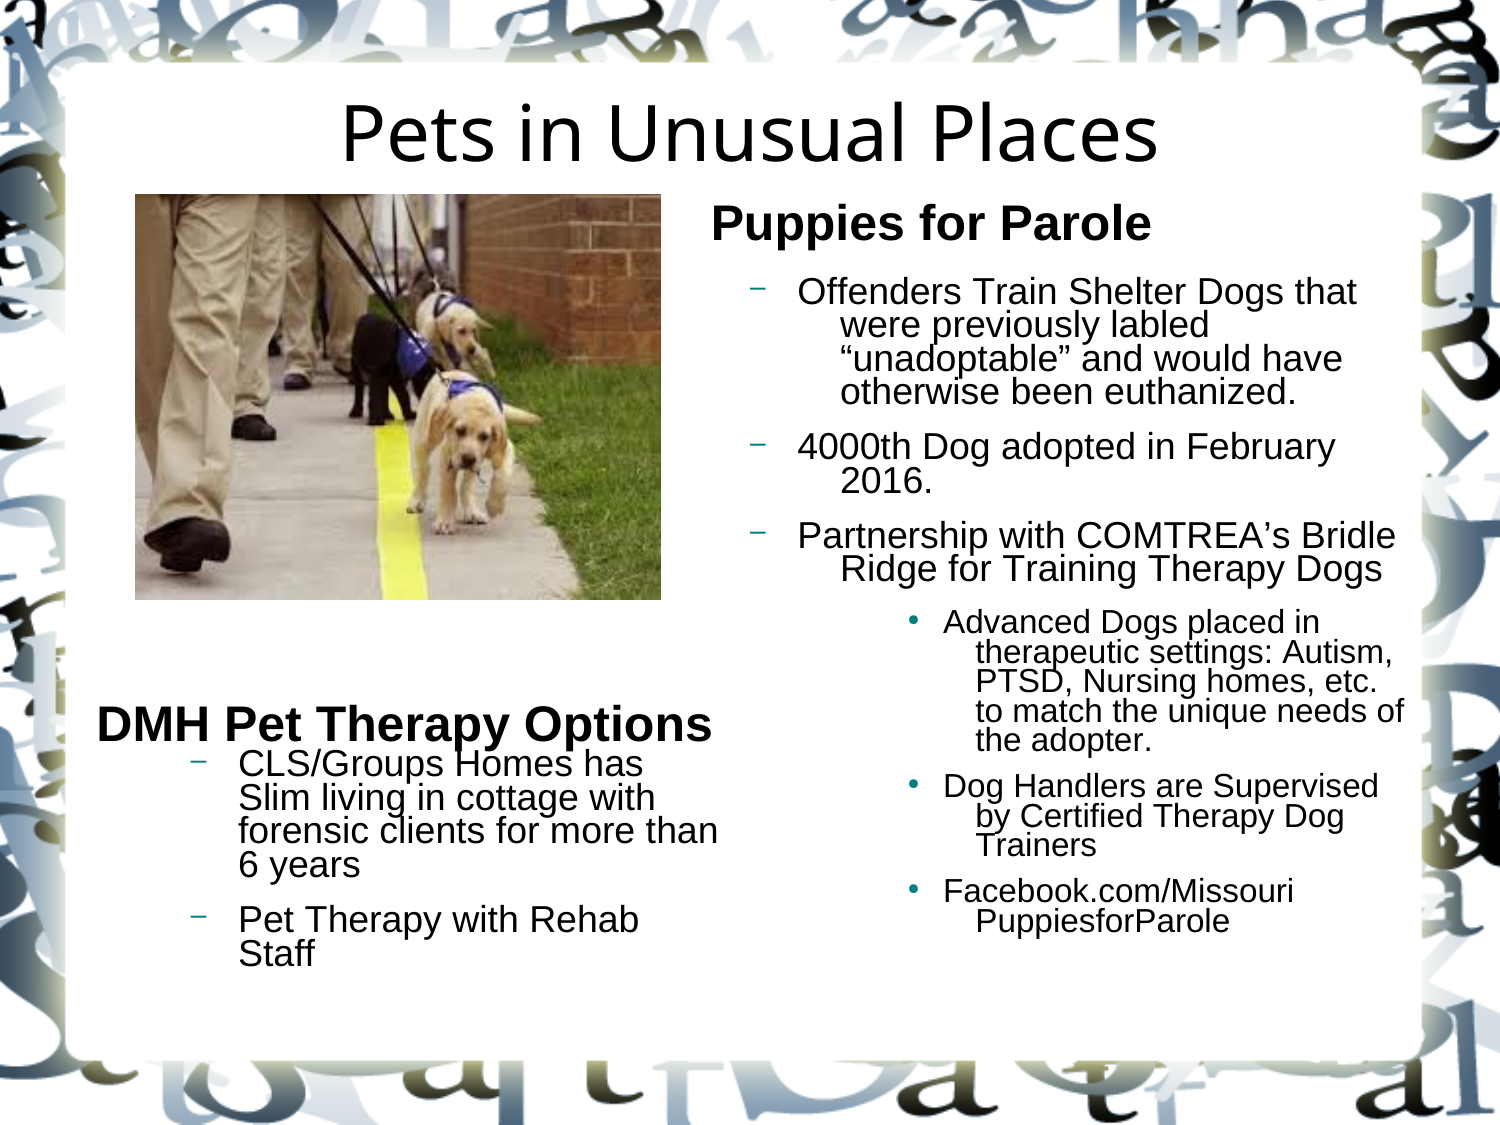

# Pets in Unusual Places
 Puppies for Parole
Offenders Train Shelter Dogs that were previously labled “unadoptable” and would have otherwise been euthanized.
4000th Dog adopted in February 2016.
Partnership with COMTREA’s Bridle Ridge for Training Therapy Dogs
Advanced Dogs placed in therapeutic settings: Autism, PTSD, Nursing homes, etc. to match the unique needs of the adopter.
Dog Handlers are Supervised by Certified Therapy Dog Trainers
Facebook.com/Missouri PuppiesforParole
DMH Pet Therapy Options
CLS/Groups Homes has Slim living in cottage with forensic clients for more than 6 years
Pet Therapy with Rehab Staff